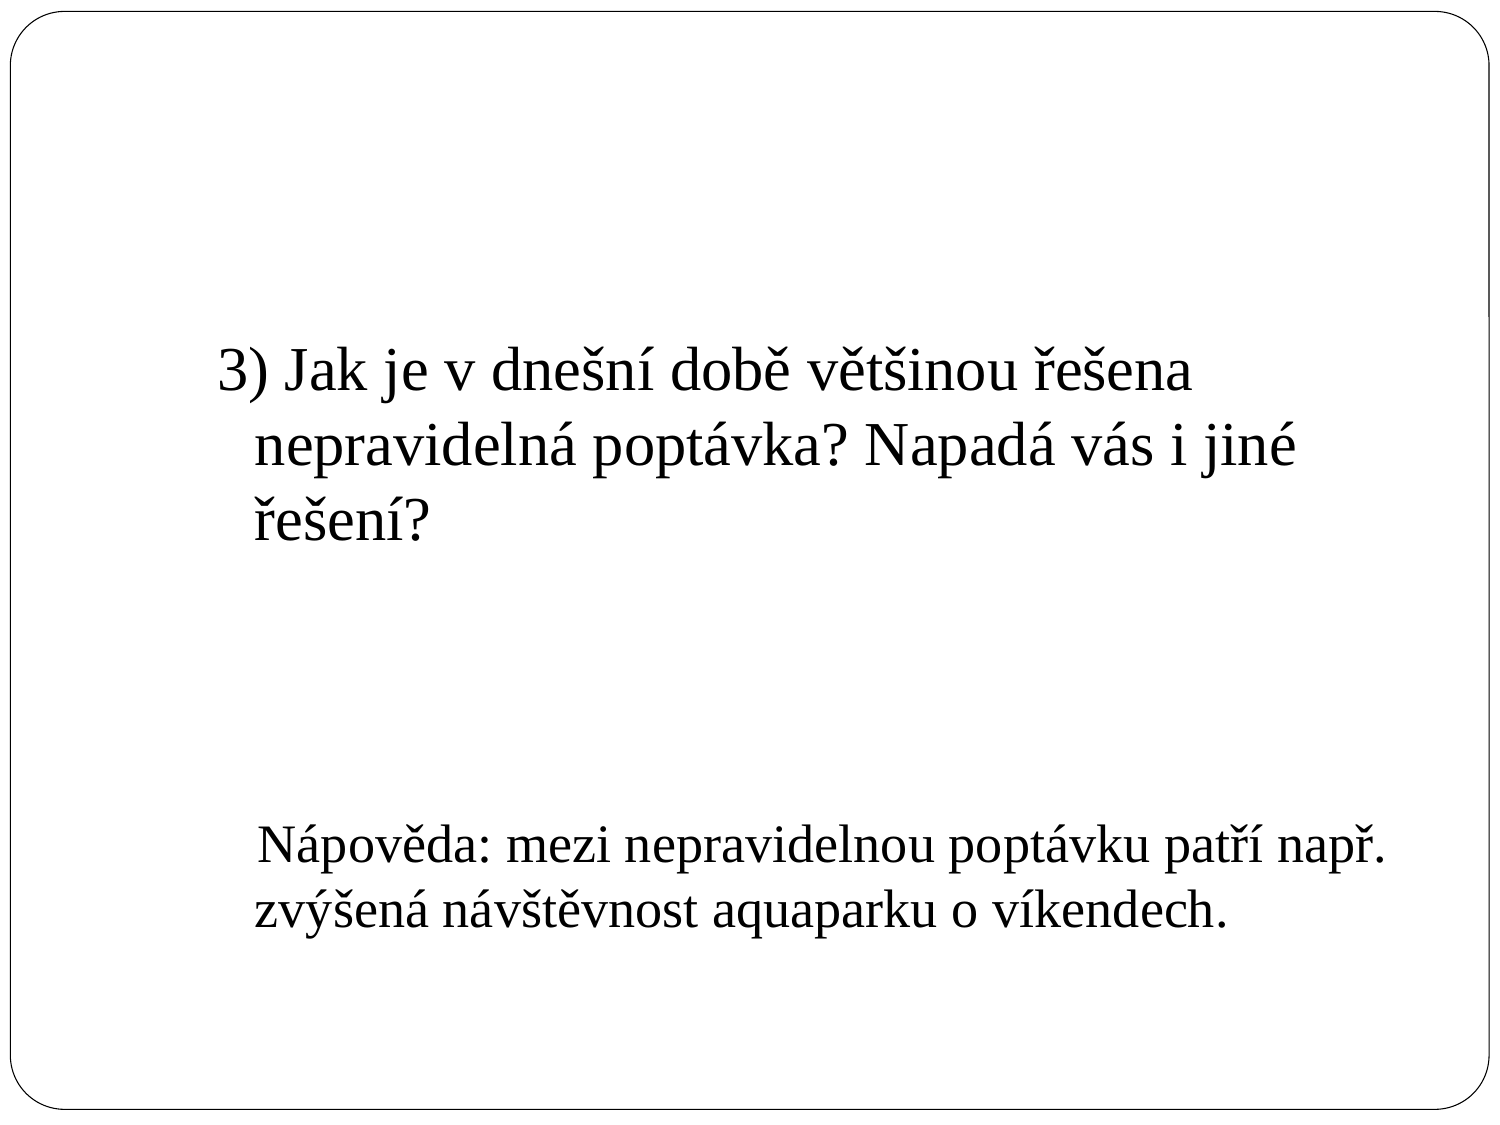

# 3) Jak je v dnešní době většinou řešena nepravidelná poptávka? Napadá vás i jiné řešení?
 Nápověda: mezi nepravidelnou poptávku patří např. zvýšená návštěvnost aquaparku o víkendech.